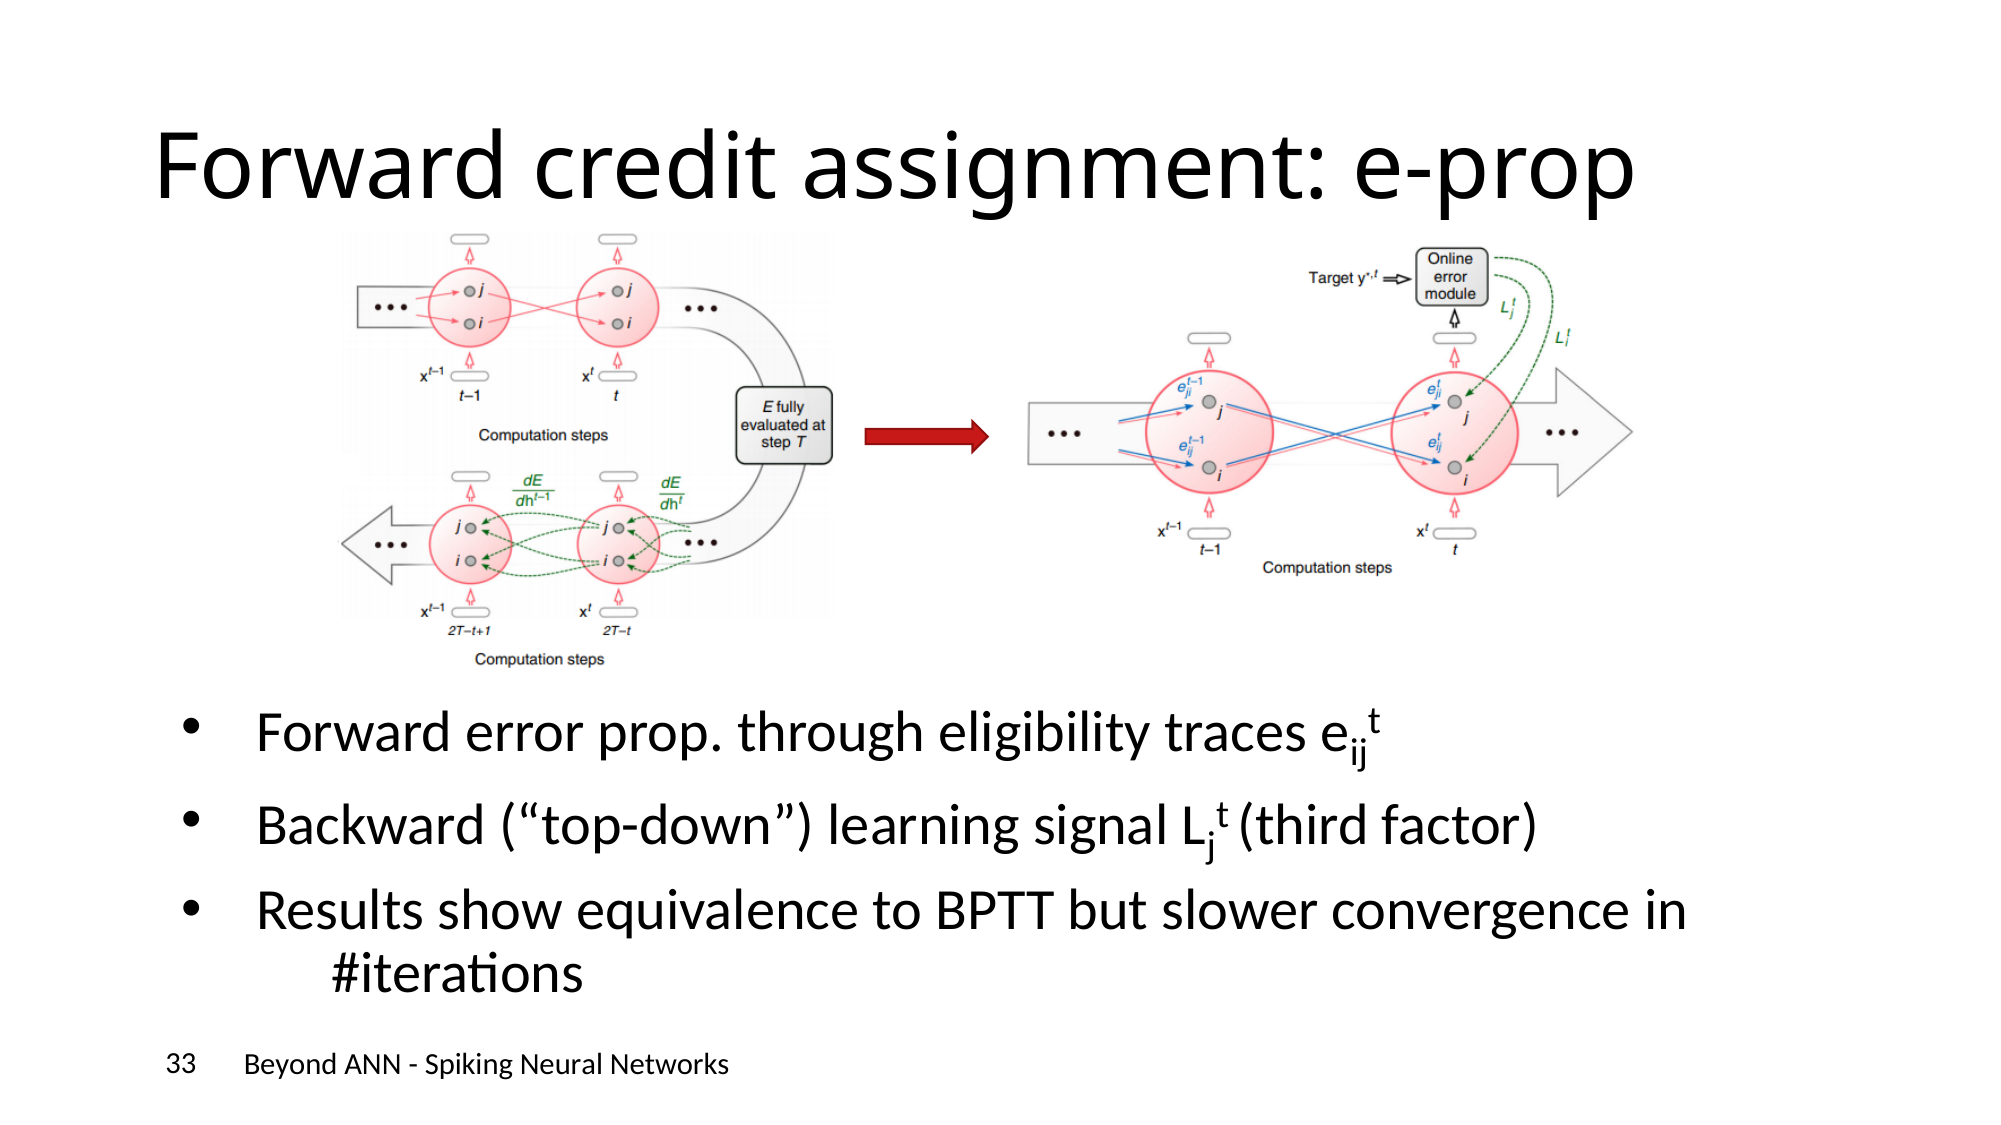

# Forward credit assignment: e-prop
Forward error prop. through eligibility traces eijt
Backward (“top-down”) learning signal Ljt (third factor)
Results show equivalence to BPTT but slower convergence in #iterations
Beyond ANN - Spiking Neural Networks